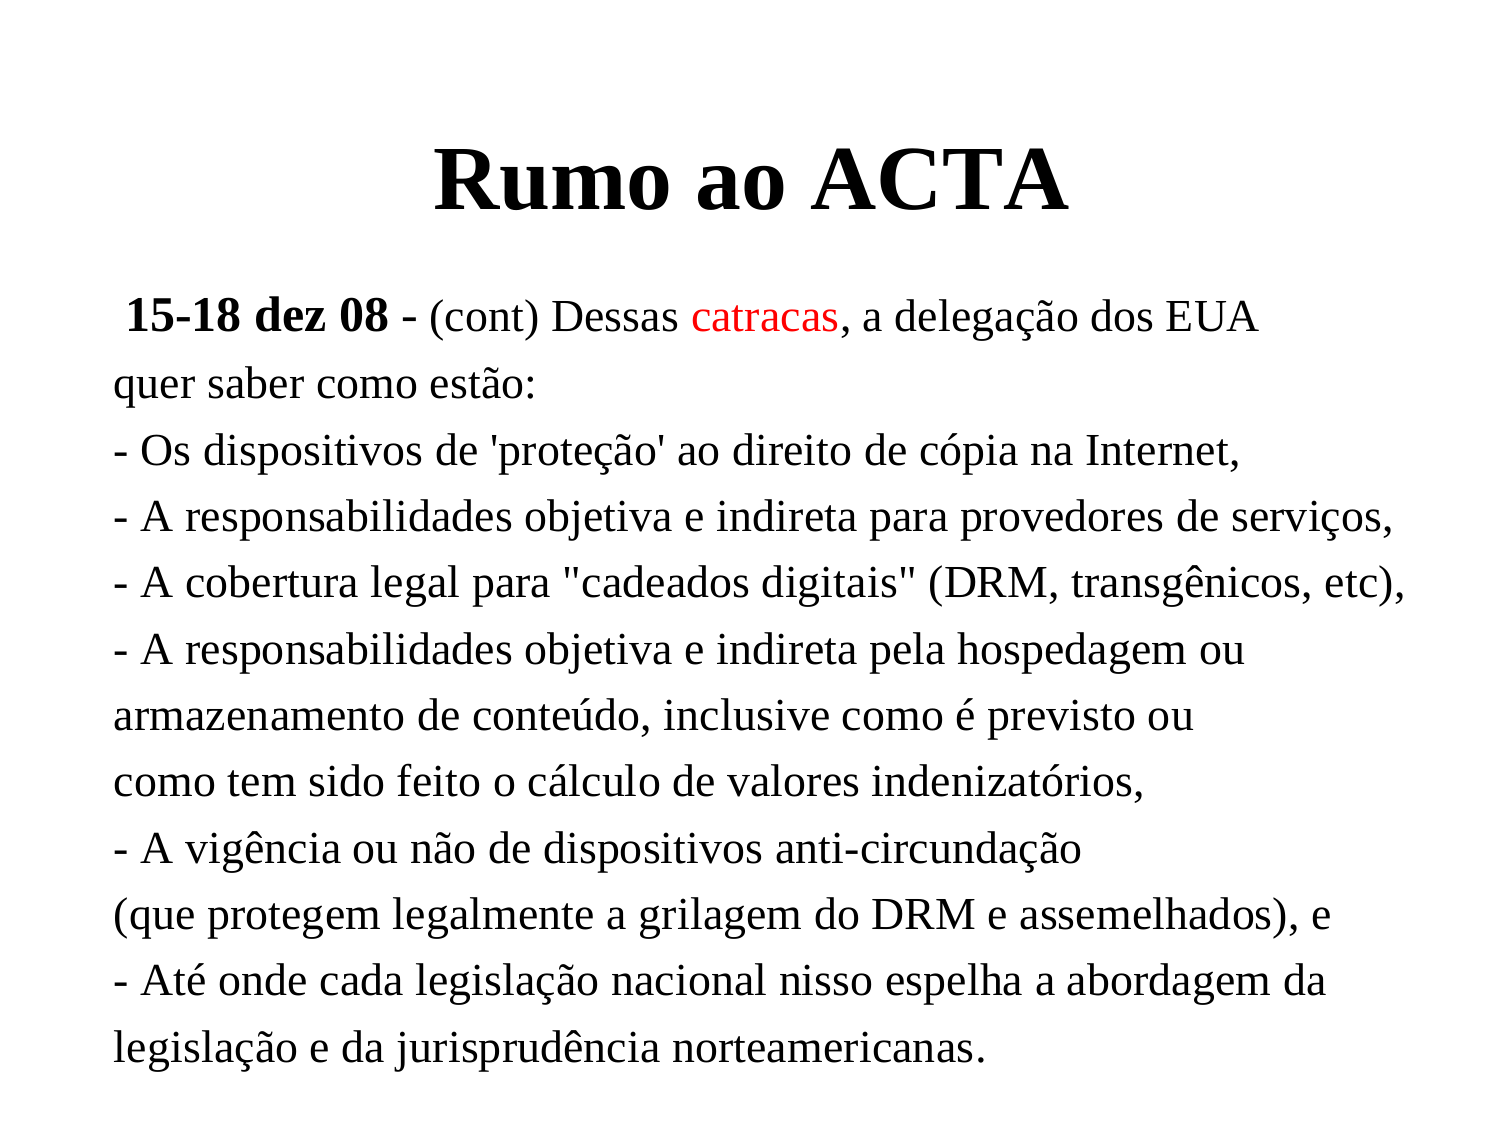

# Rumo ao ACTA
 15-18 dez 08 - (cont) Dessas catracas, a delegação dos EUA
quer saber como estão:
- Os dispositivos de 'proteção' ao direito de cópia na Internet,
- A responsabilidades objetiva e indireta para provedores de serviços,
- A cobertura legal para "cadeados digitais" (DRM, transgênicos, etc),
- A responsabilidades objetiva e indireta pela hospedagem ou armazenamento de conteúdo, inclusive como é previsto ou
como tem sido feito o cálculo de valores indenizatórios,
- A vigência ou não de dispositivos anti-circundação
(que protegem legalmente a grilagem do DRM e assemelhados), e
- Até onde cada legislação nacional nisso espelha a abordagem da legislação e da jurisprudência norteamericanas.